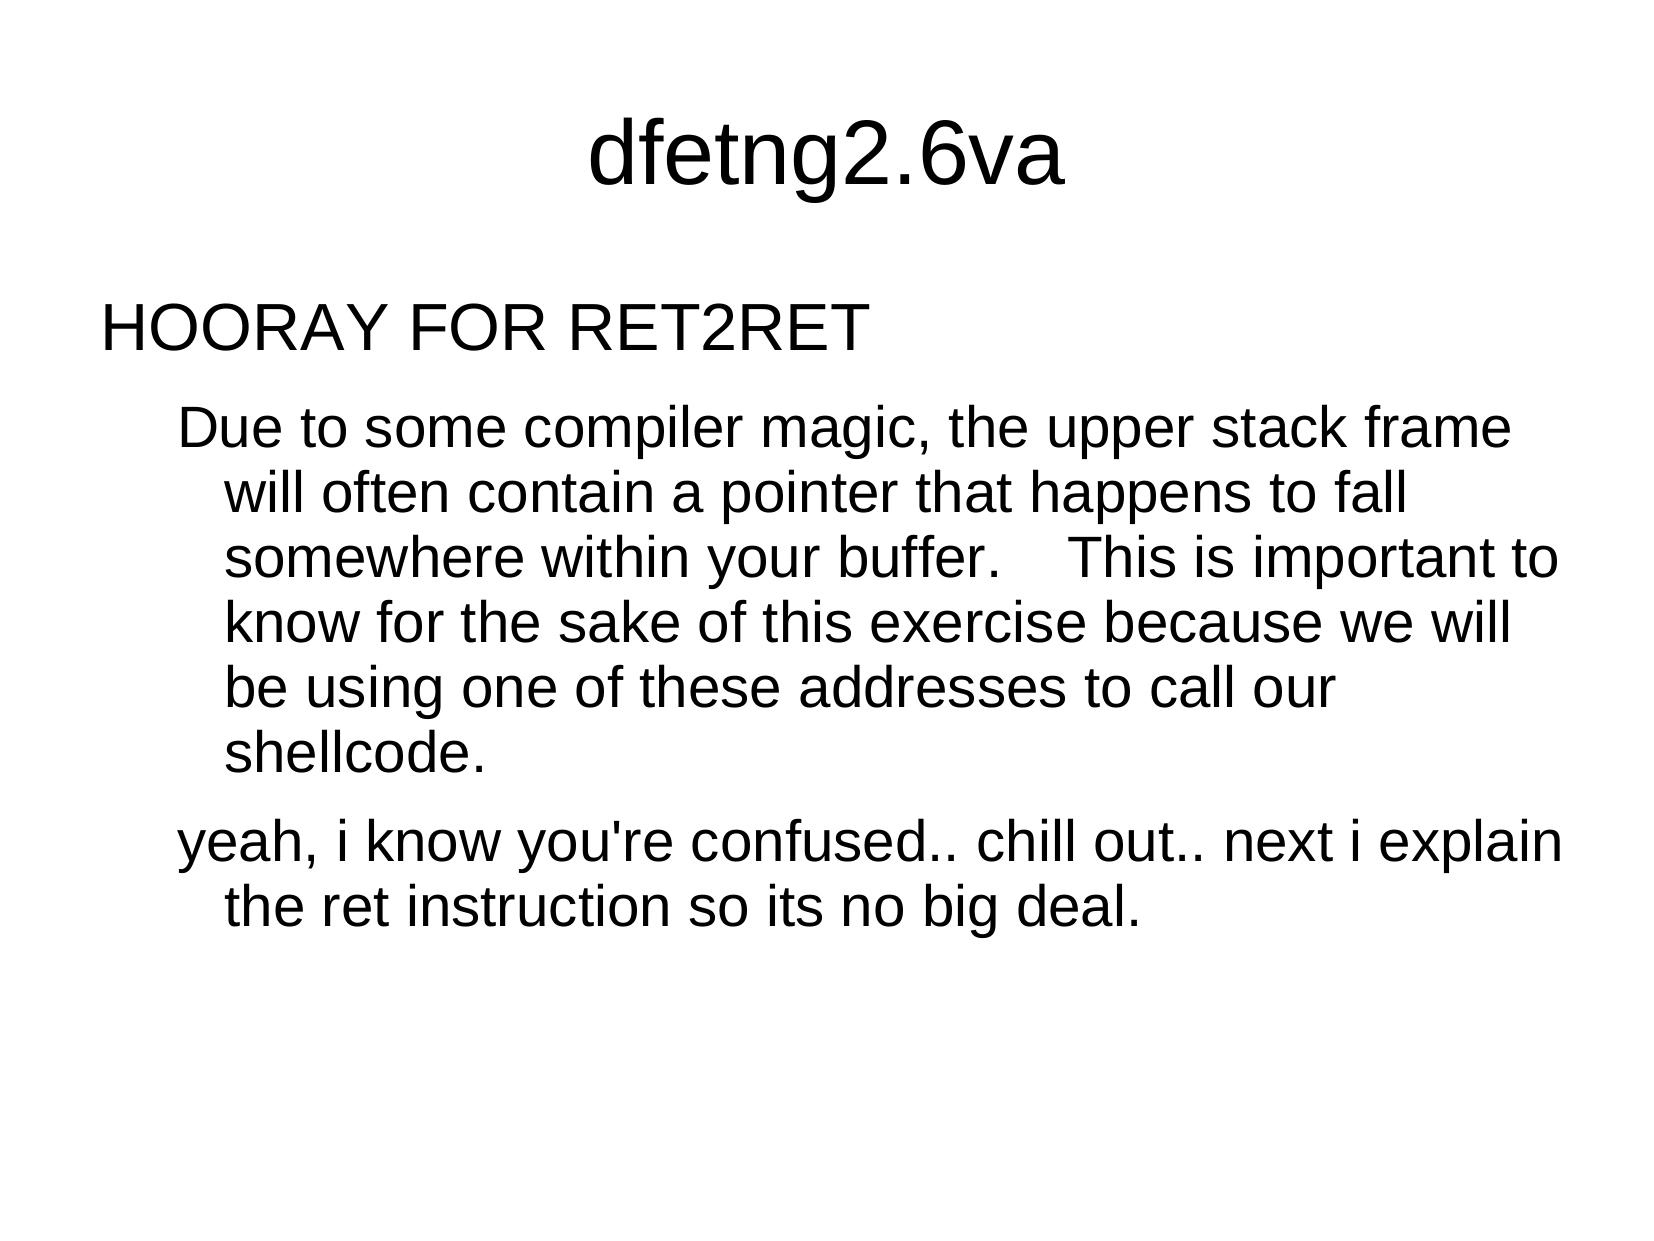

# dfetng2.6va
HOORAY FOR RET2RET
Due to some compiler magic, the upper stack frame will often contain a pointer that happens to fall somewhere within your buffer. This is important to know for the sake of this exercise because we will be using one of these addresses to call our shellcode.
yeah, i know you're confused.. chill out.. next i explain the ret instruction so its no big deal.